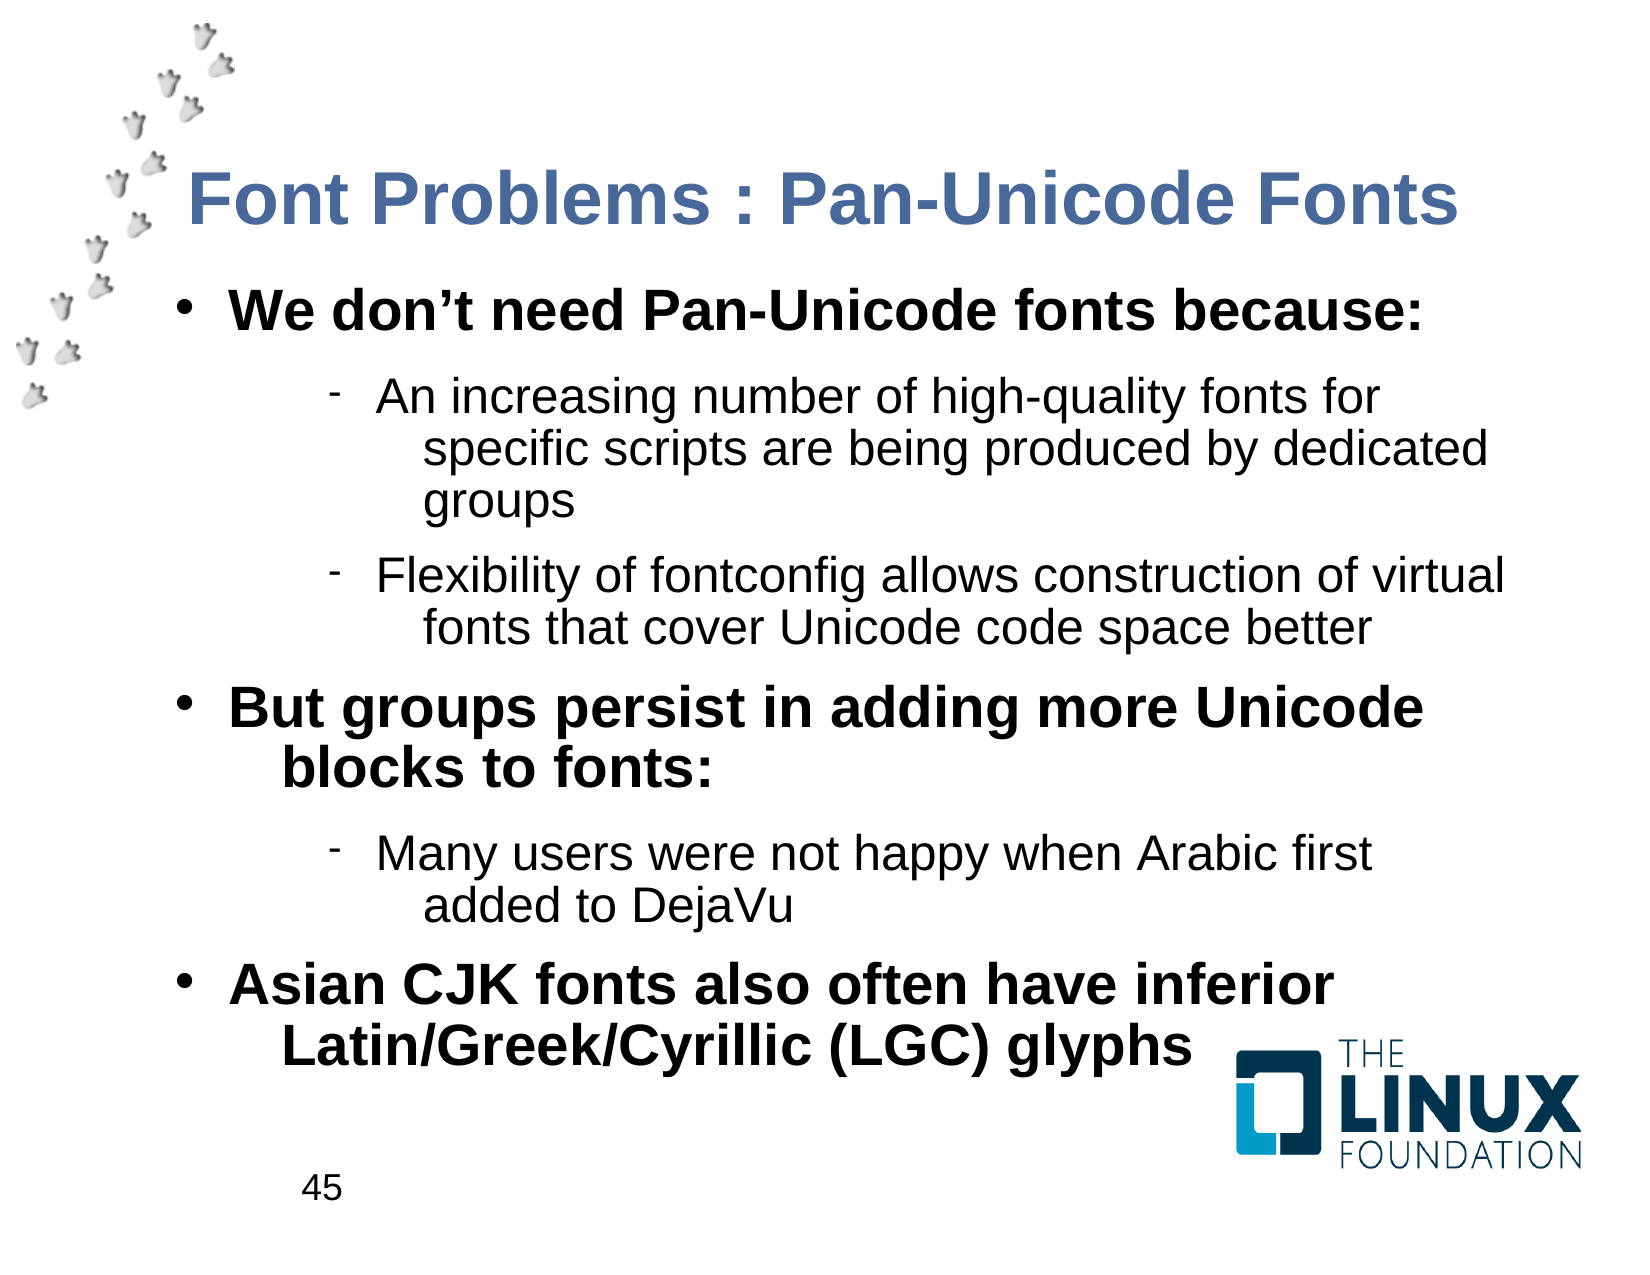

# Font Problems : Pan-Unicode Fonts
We don’t need Pan-Unicode fonts because:
An increasing number of high-quality fonts for specific scripts are being produced by dedicated groups
Flexibility of fontconfig allows construction of virtual fonts that cover Unicode code space better
But groups persist in adding more Unicode blocks to fonts:
Many users were not happy when Arabic first added to DejaVu
Asian CJK fonts also often have inferior Latin/Greek/Cyrillic (LGC) glyphs